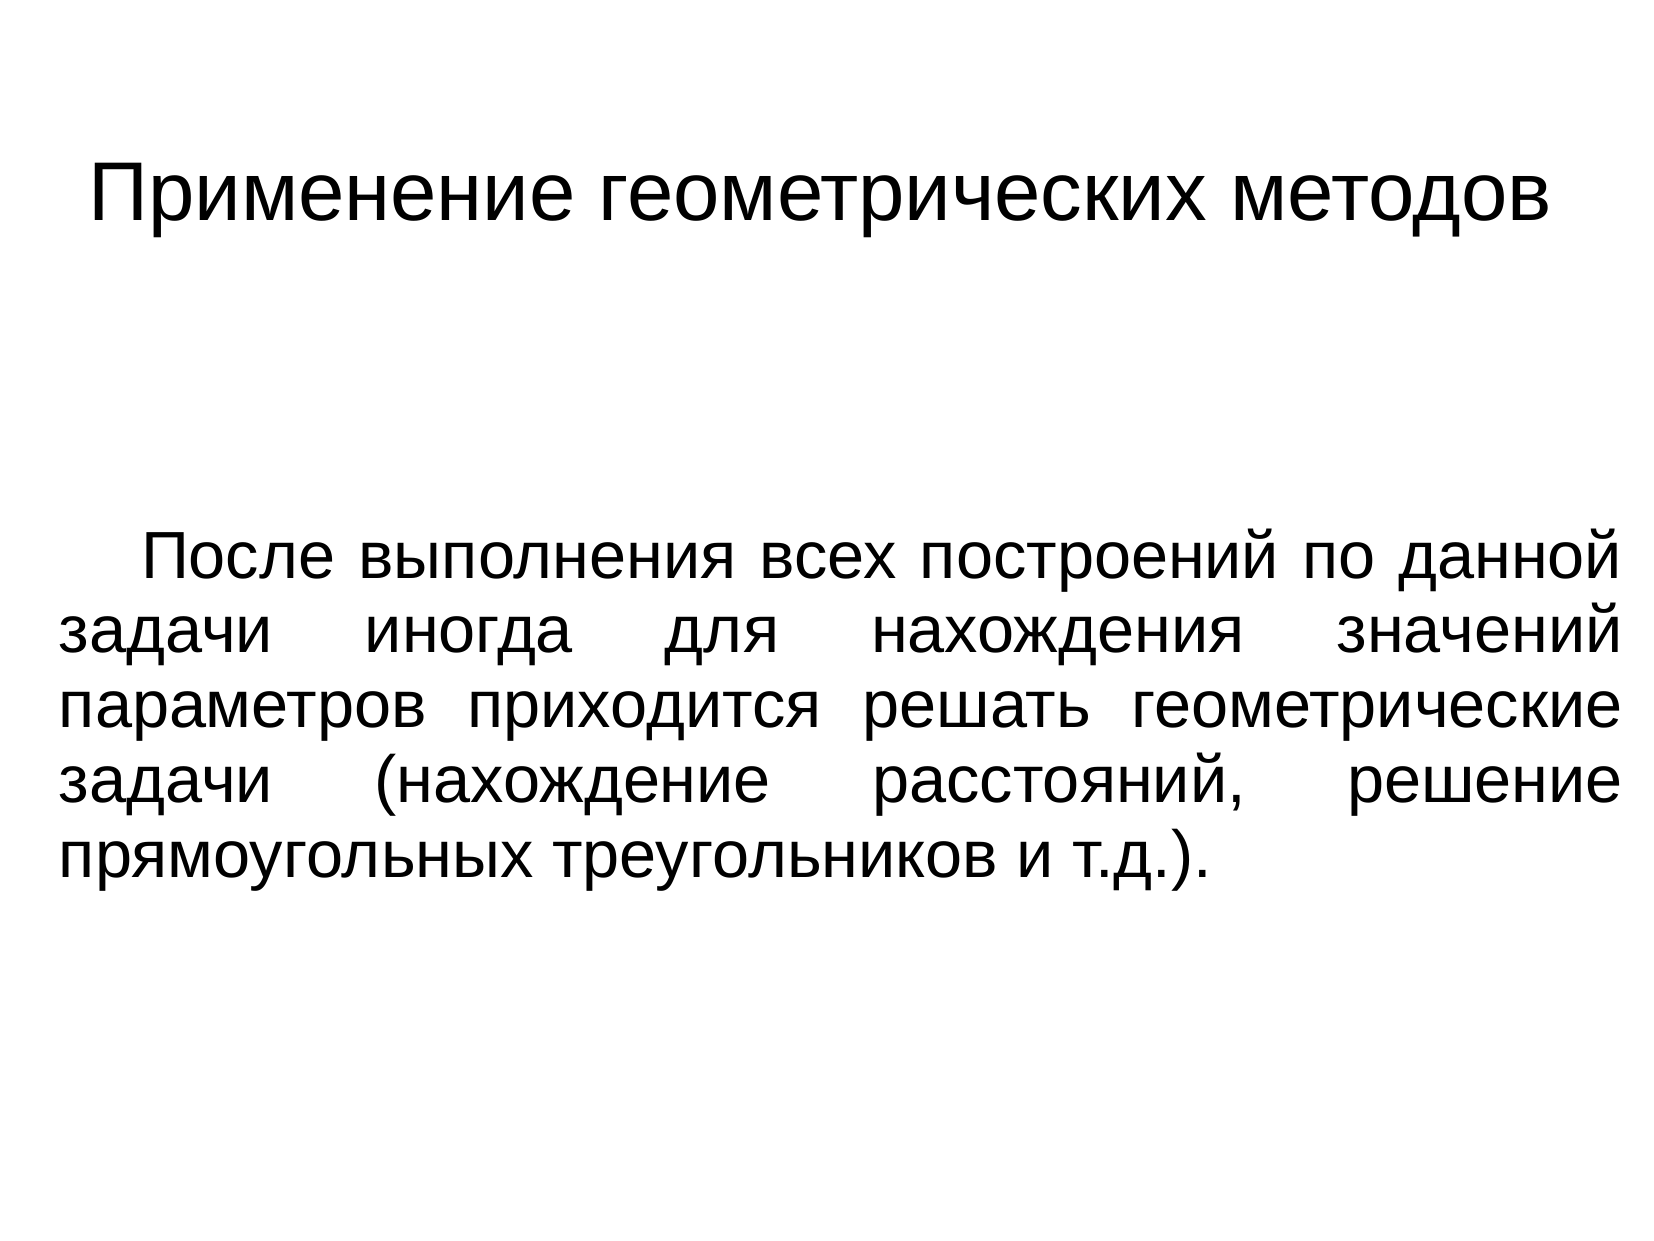

# Применение геометрических методов
После выполнения всех построений по данной задачи иногда для нахождения значений параметров приходится решать геометрические задачи (нахождение расстояний, решение прямоугольных треугольников и т.д.).